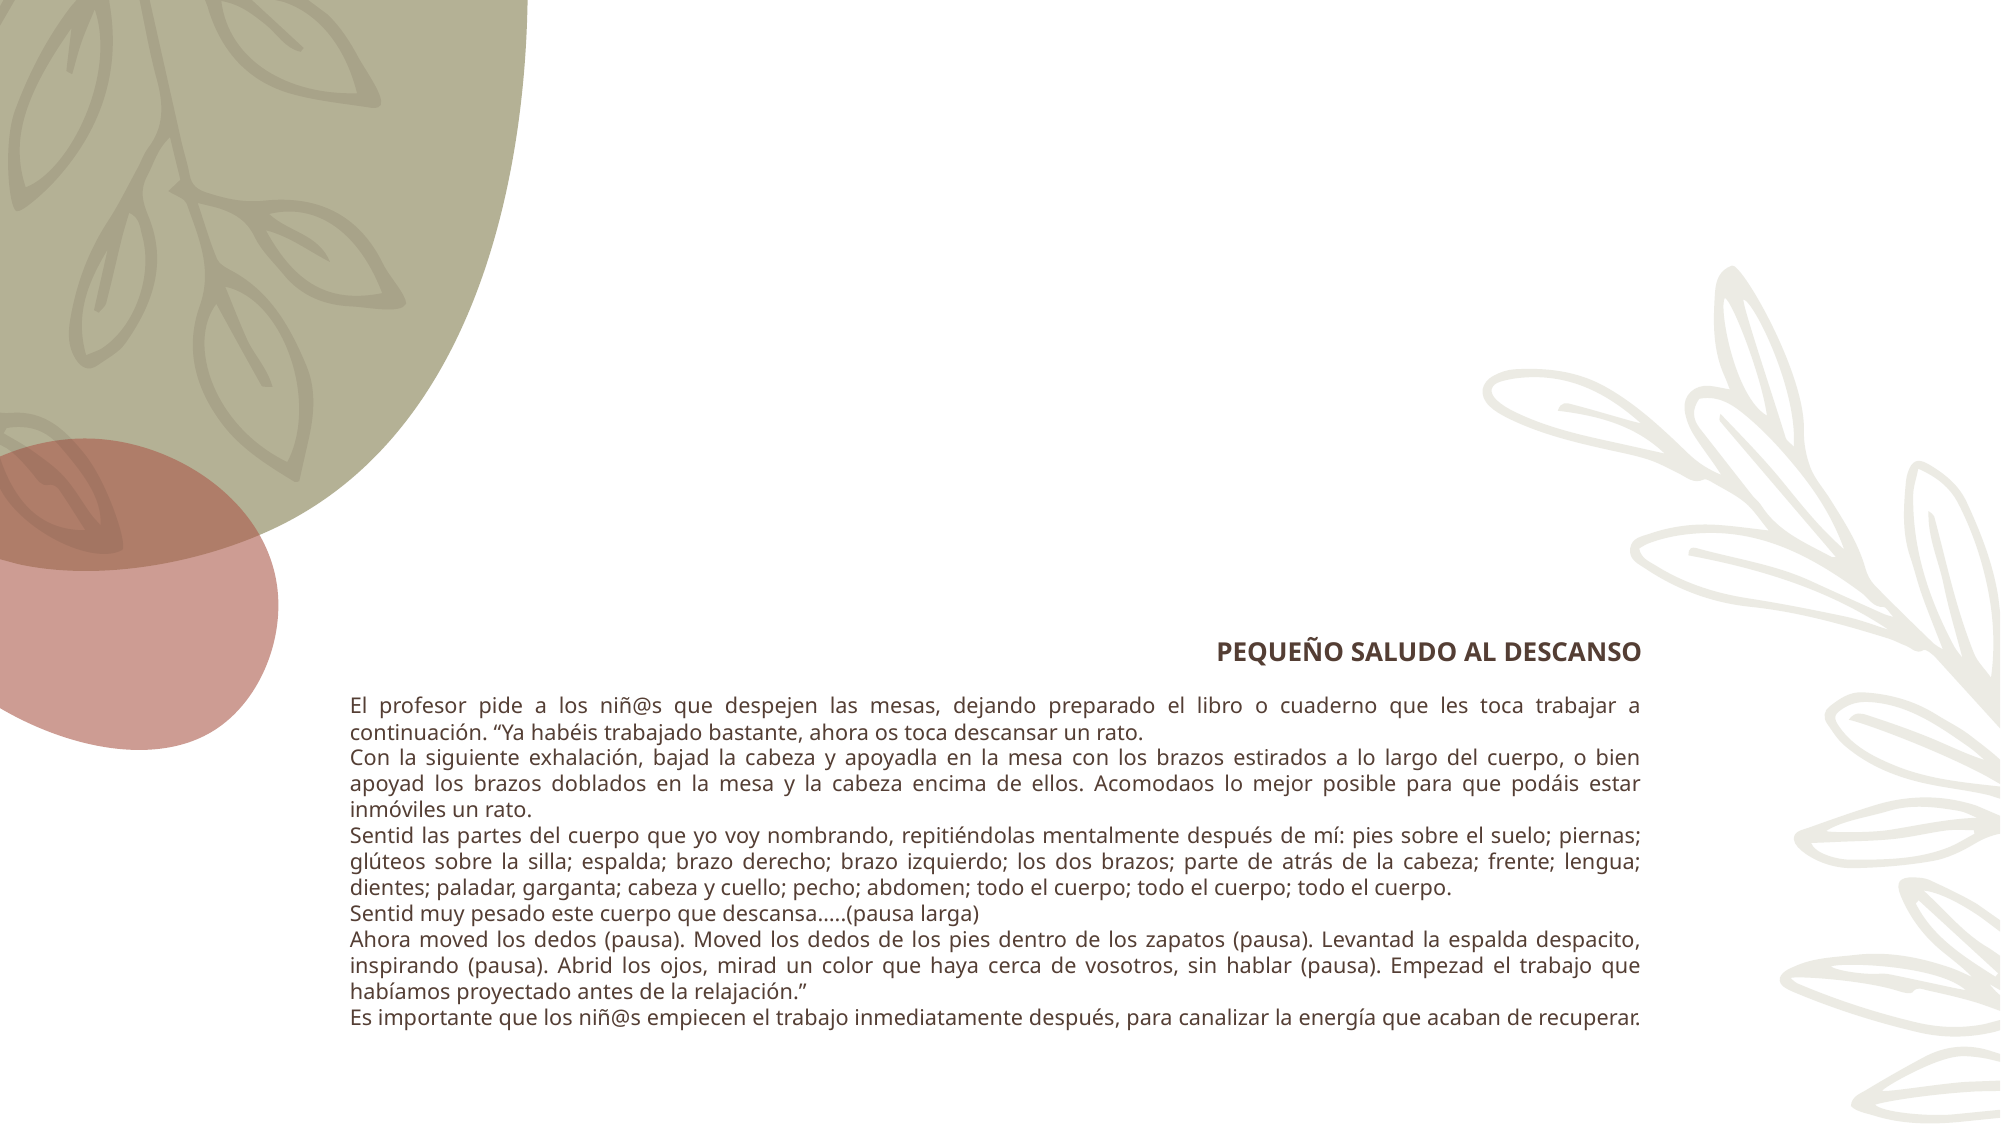

# Pequeño saludo al descanso
El profesor pide a los niñ@s que despejen las mesas, dejando preparado el libro o cuaderno que les toca trabajar a continuación. “Ya habéis trabajado bastante, ahora os toca descansar un rato.
Con la siguiente exhalación, bajad la cabeza y apoyadla en la mesa con los brazos estirados a lo largo del cuerpo, o bien apoyad los brazos doblados en la mesa y la cabeza encima de ellos. Acomodaos lo mejor posible para que podáis estar inmóviles un rato.
Sentid las partes del cuerpo que yo voy nombrando, repitiéndolas mentalmente después de mí: pies sobre el suelo; piernas; glúteos sobre la silla; espalda; brazo derecho; brazo izquierdo; los dos brazos; parte de atrás de la cabeza; frente; lengua; dientes; paladar, garganta; cabeza y cuello; pecho; abdomen; todo el cuerpo; todo el cuerpo; todo el cuerpo.
Sentid muy pesado este cuerpo que descansa…..(pausa larga)
Ahora moved los dedos (pausa). Moved los dedos de los pies dentro de los zapatos (pausa). Levantad la espalda despacito, inspirando (pausa). Abrid los ojos, mirad un color que haya cerca de vosotros, sin hablar (pausa). Empezad el trabajo que habíamos proyectado antes de la relajación.”
Es importante que los niñ@s empiecen el trabajo inmediatamente después, para canalizar la energía que acaban de recuperar.